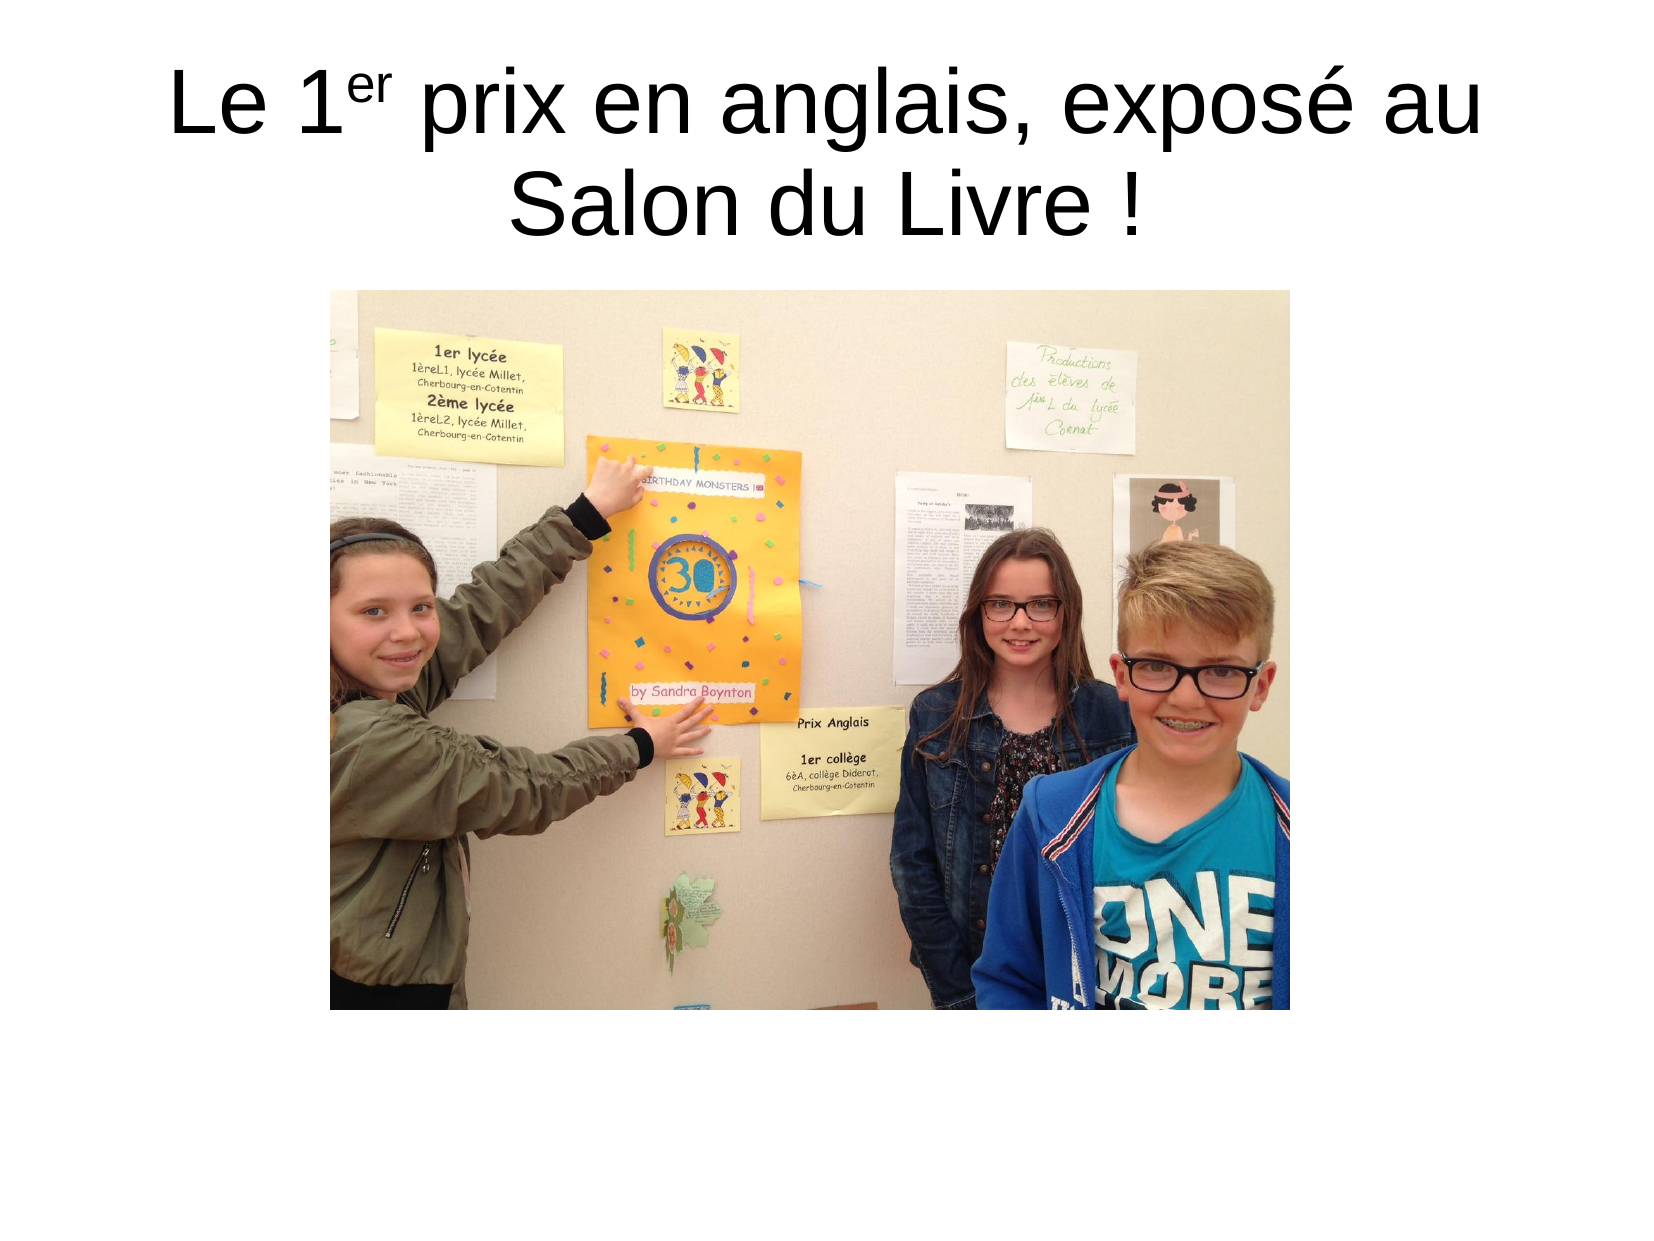

# Le 1er prix en anglais, exposé au Salon du Livre !